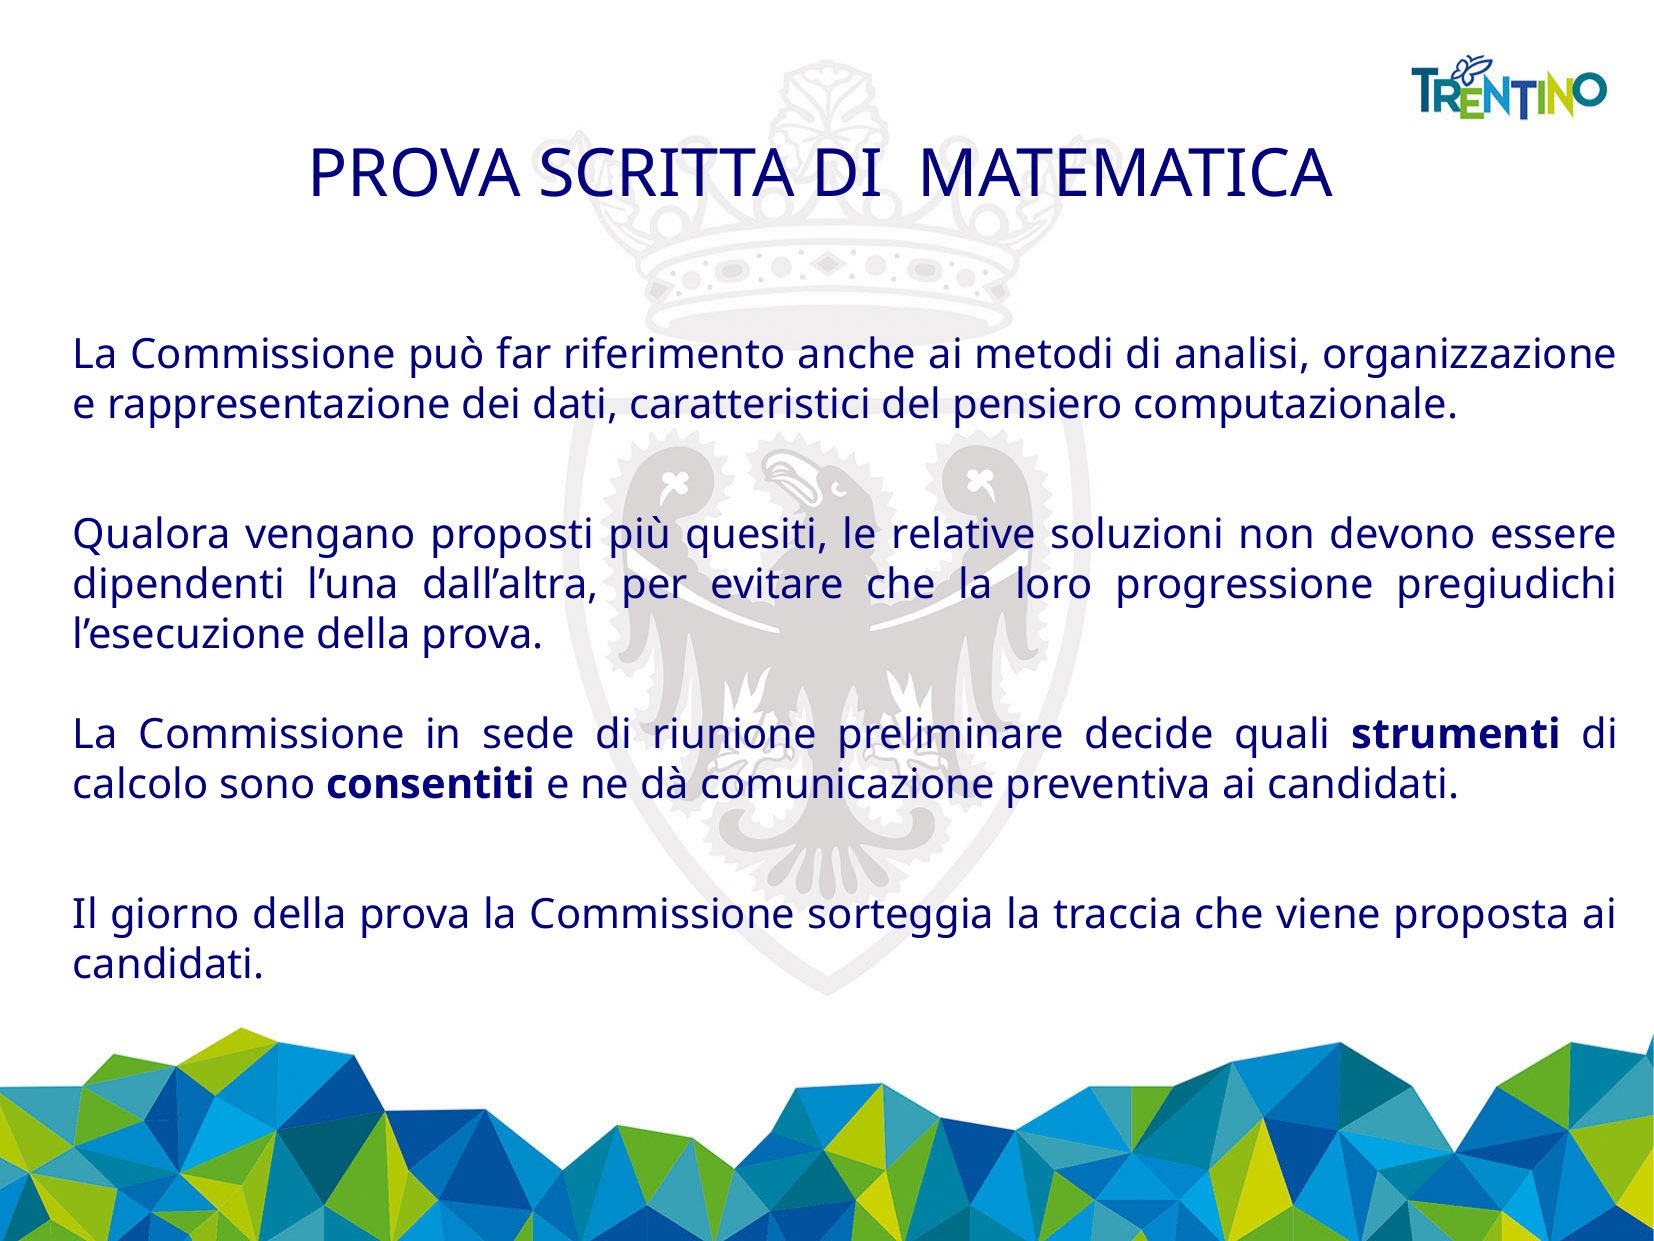

PROVA SCRITTA DI MATEMATICA
La Commissione può far riferimento anche ai metodi di analisi, organizzazione e rappresentazione dei dati, caratteristici del pensiero computazionale.
Qualora vengano proposti più quesiti, le relative soluzioni non devono essere dipendenti l’una dall’altra, per evitare che la loro progressione pregiudichi l’esecuzione della prova.
La Commissione in sede di riunione preliminare decide quali strumenti di calcolo sono consentiti e ne dà comunicazione preventiva ai candidati.
Il giorno della prova la Commissione sorteggia la traccia che viene proposta ai candidati.